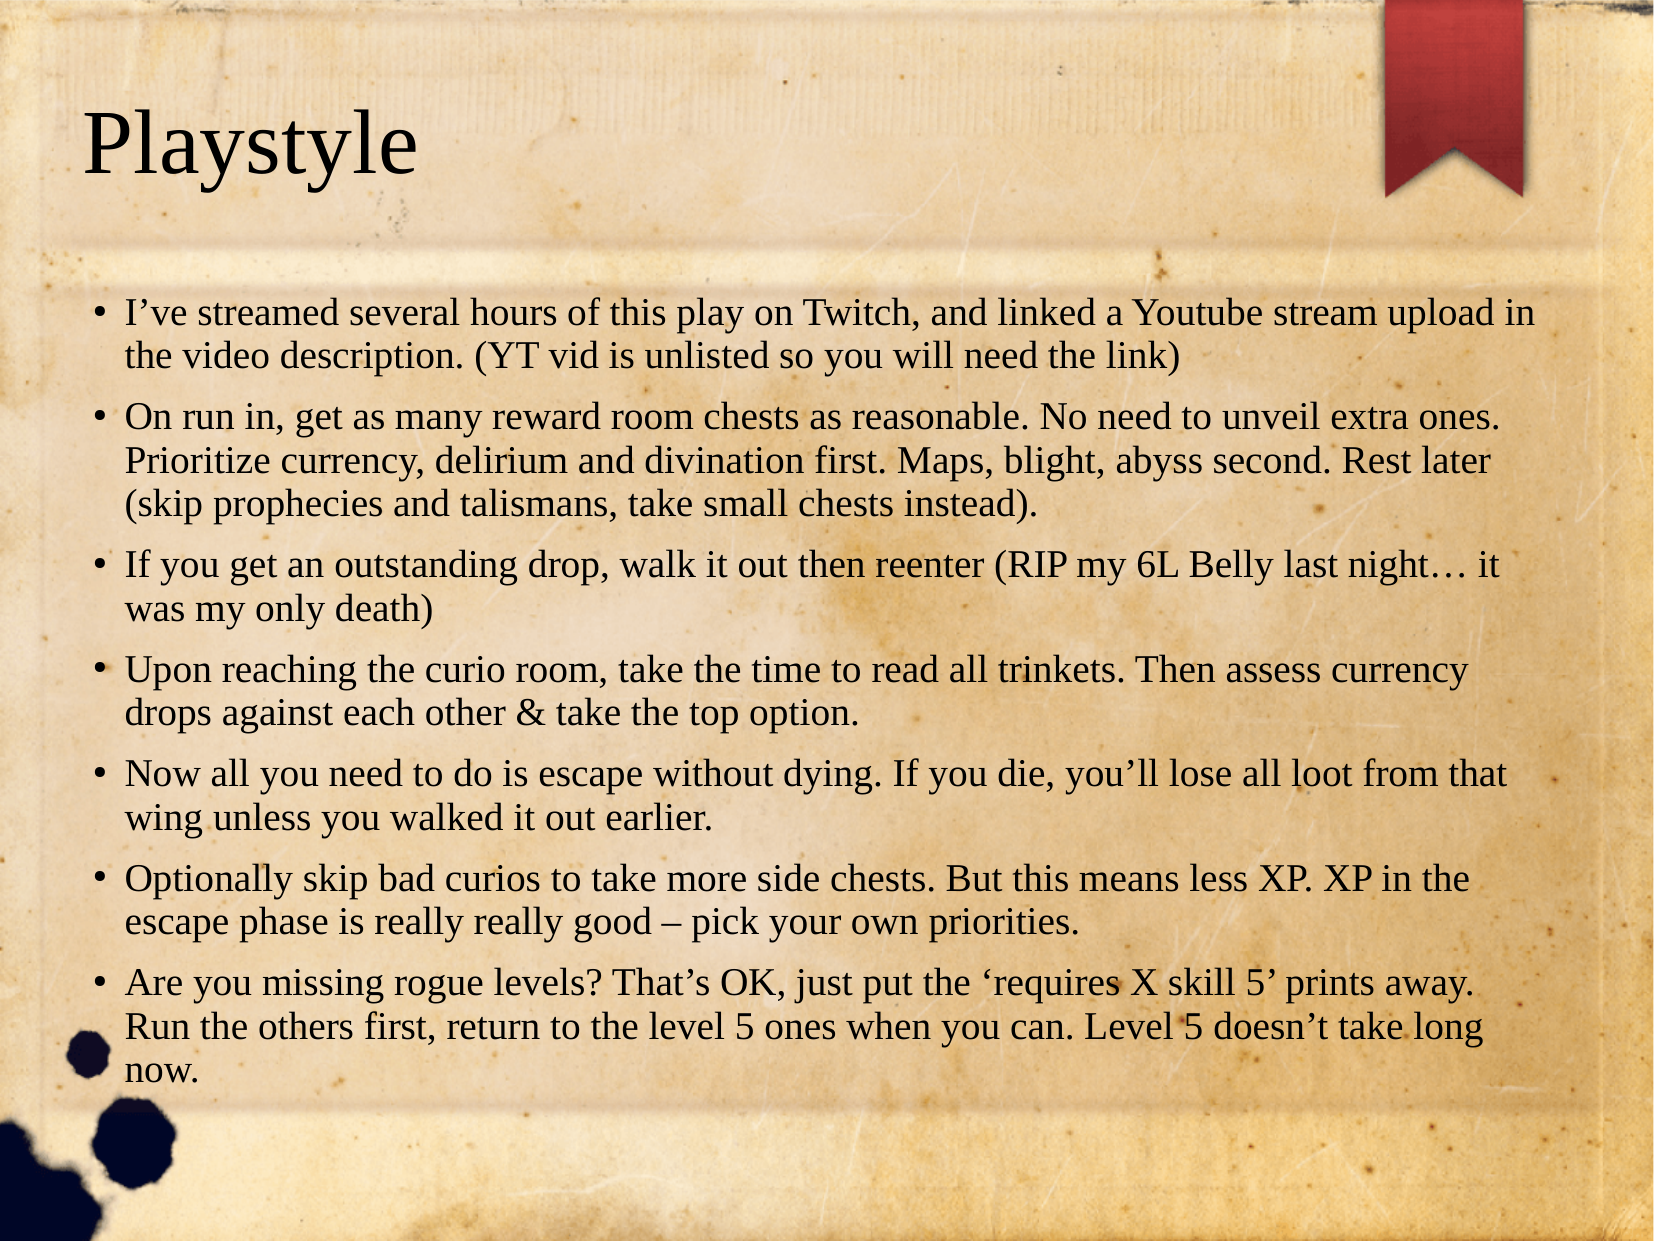

# Playstyle
I’ve streamed several hours of this play on Twitch, and linked a Youtube stream upload in the video description. (YT vid is unlisted so you will need the link)
On run in, get as many reward room chests as reasonable. No need to unveil extra ones. Prioritize currency, delirium and divination first. Maps, blight, abyss second. Rest later (skip prophecies and talismans, take small chests instead).
If you get an outstanding drop, walk it out then reenter (RIP my 6L Belly last night… it was my only death)
Upon reaching the curio room, take the time to read all trinkets. Then assess currency drops against each other & take the top option.
Now all you need to do is escape without dying. If you die, you’ll lose all loot from that wing unless you walked it out earlier.
Optionally skip bad curios to take more side chests. But this means less XP. XP in the escape phase is really really good – pick your own priorities.
Are you missing rogue levels? That’s OK, just put the ‘requires X skill 5’ prints away. Run the others first, return to the level 5 ones when you can. Level 5 doesn’t take long now.